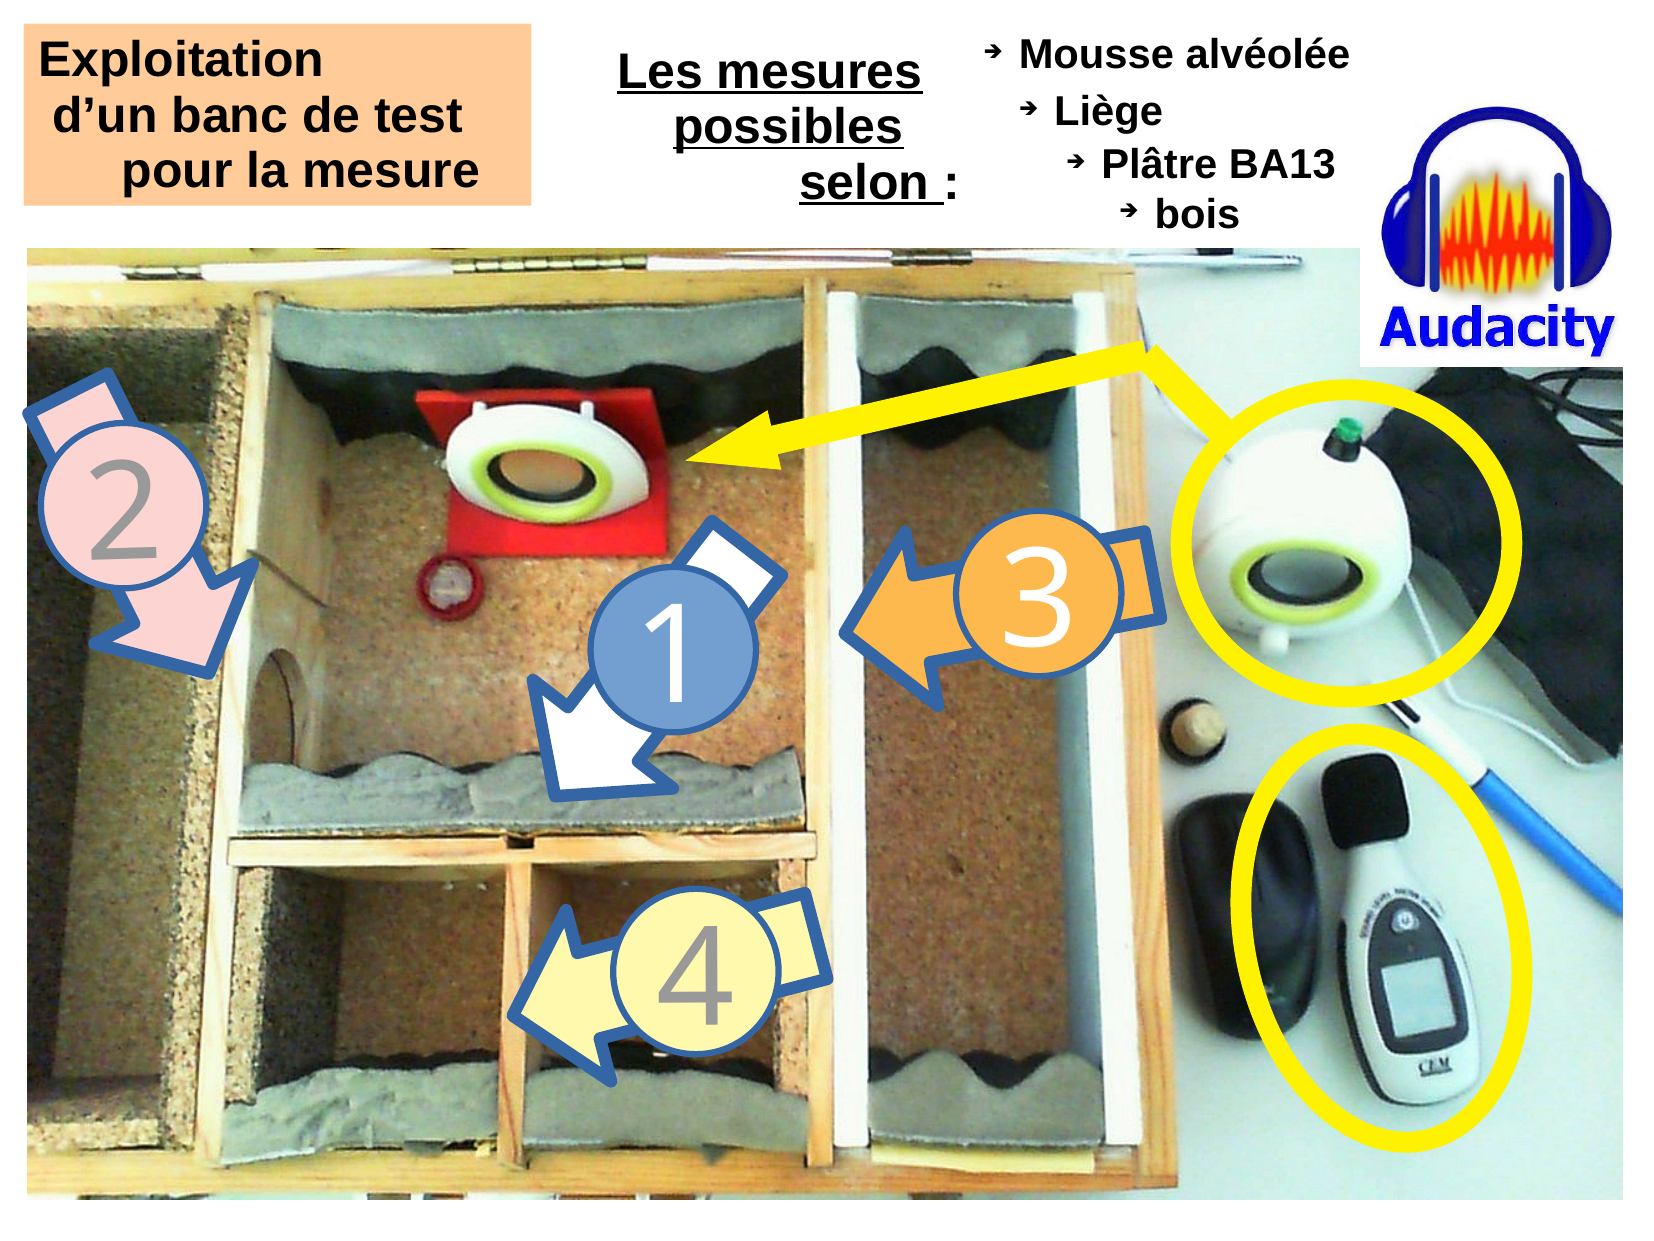

Exploitation
 d’un banc de test
 pour la mesure
Mousse alvéolée
Les mesures
 possibles
 selon :
Liège
Plâtre BA13
bois
2
3
1
4